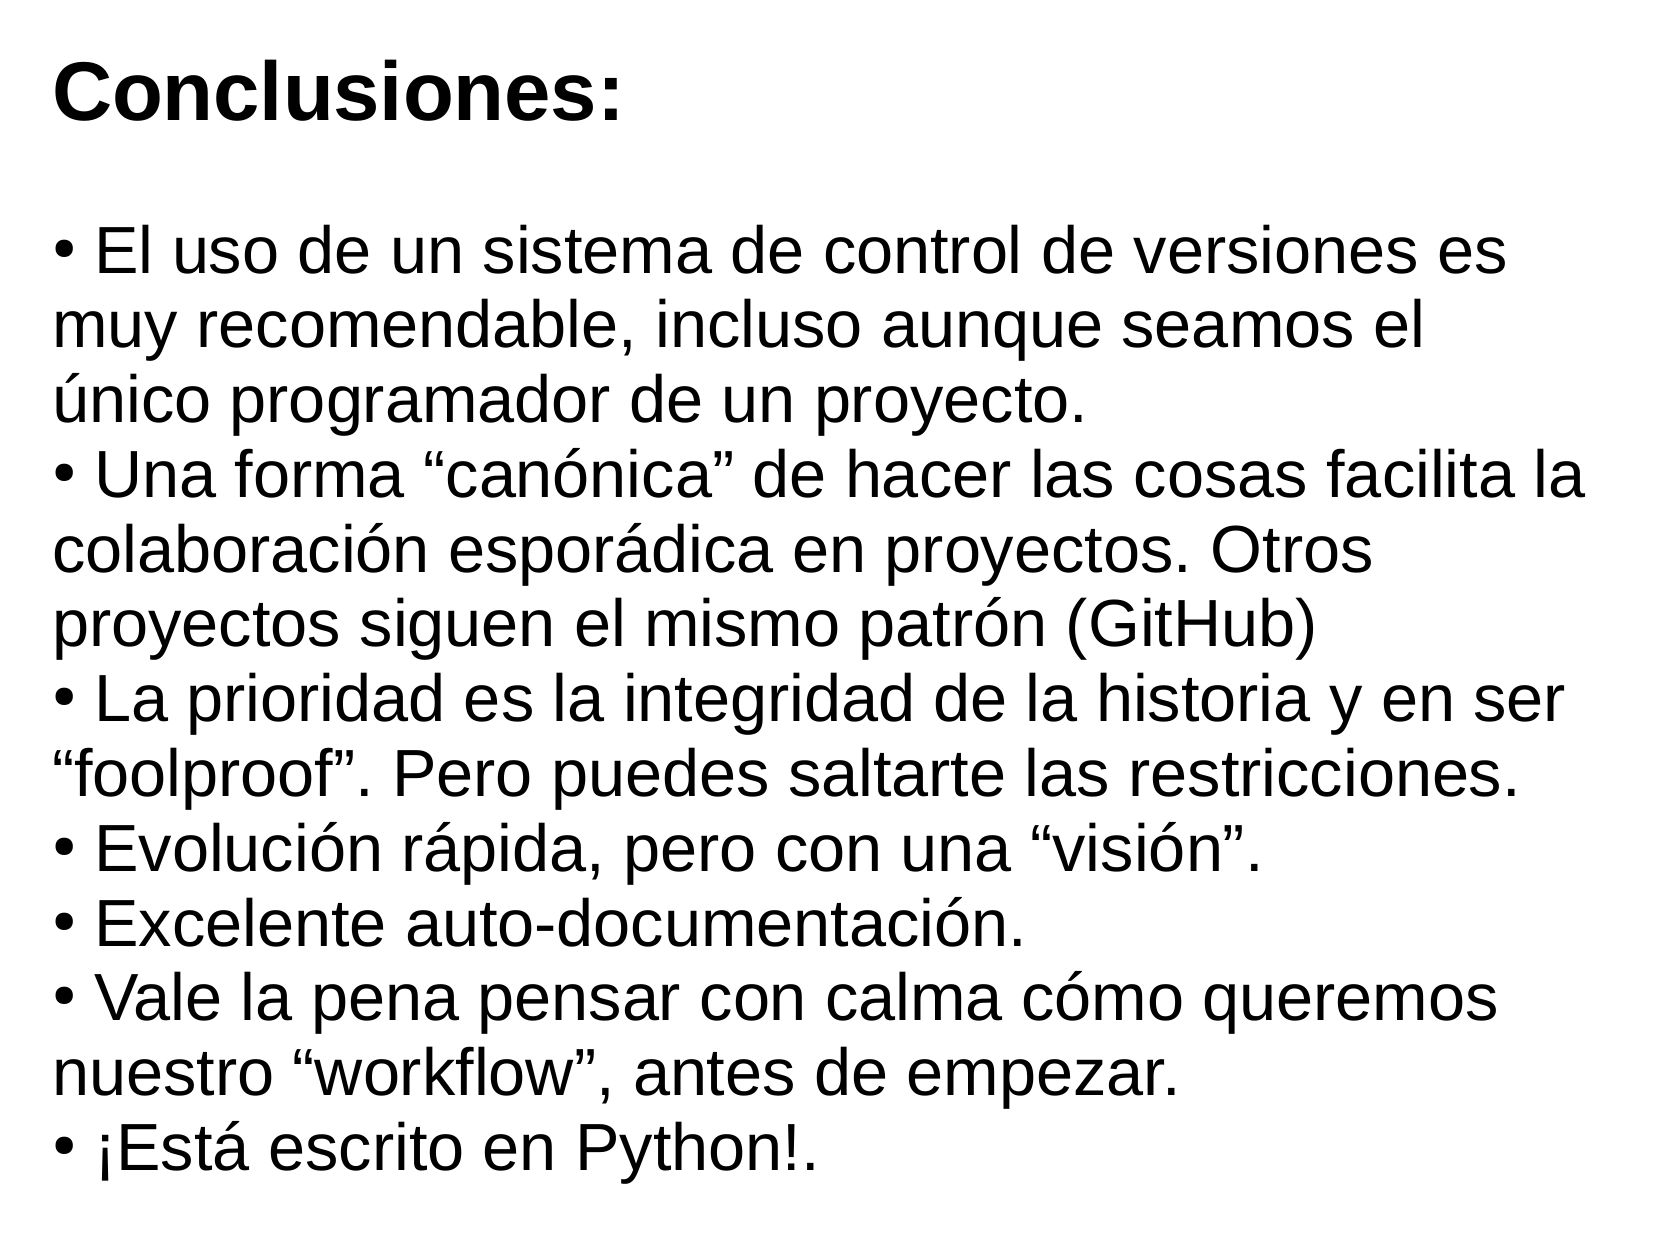

Conclusiones:
 El uso de un sistema de control de versiones es muy recomendable, incluso aunque seamos el único programador de un proyecto.
 Una forma “canónica” de hacer las cosas facilita la colaboración esporádica en proyectos. Otros proyectos siguen el mismo patrón (GitHub)
 La prioridad es la integridad de la historia y en ser “foolproof”. Pero puedes saltarte las restricciones.
 Evolución rápida, pero con una “visión”.
 Excelente auto-documentación.
 Vale la pena pensar con calma cómo queremos nuestro “workflow”, antes de empezar.
 ¡Está escrito en Python!.